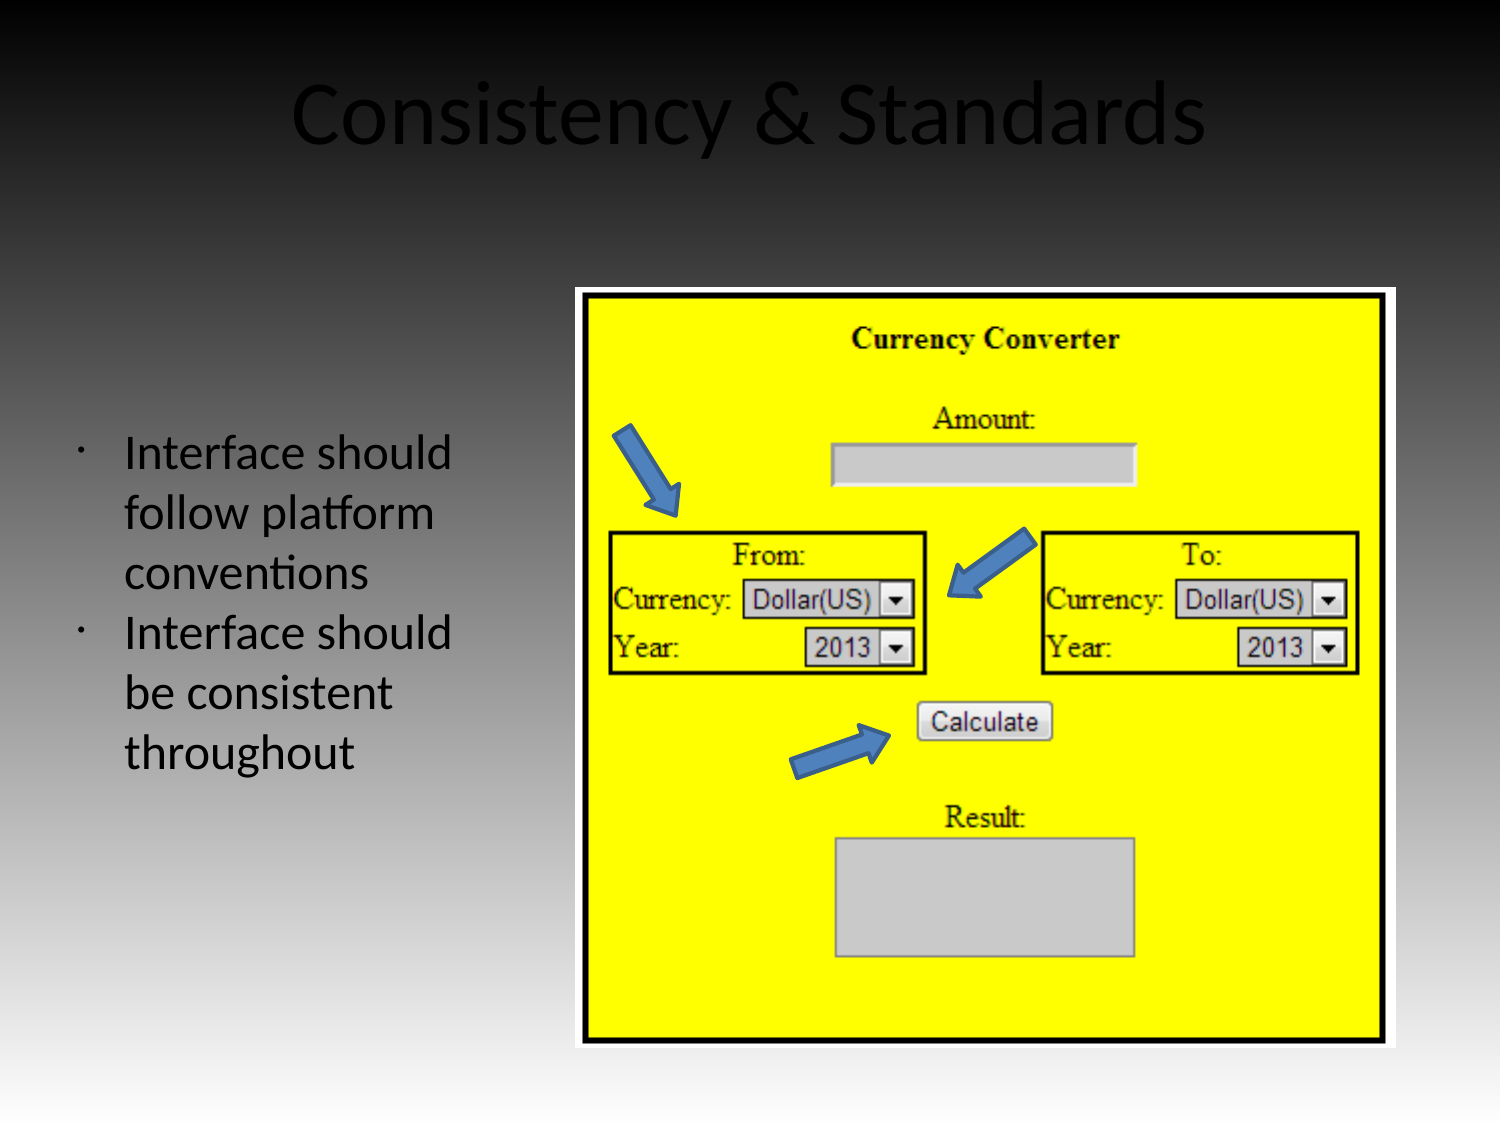

# Consistency & Standards
Interface should follow platform conventions
Interface should be consistent throughout